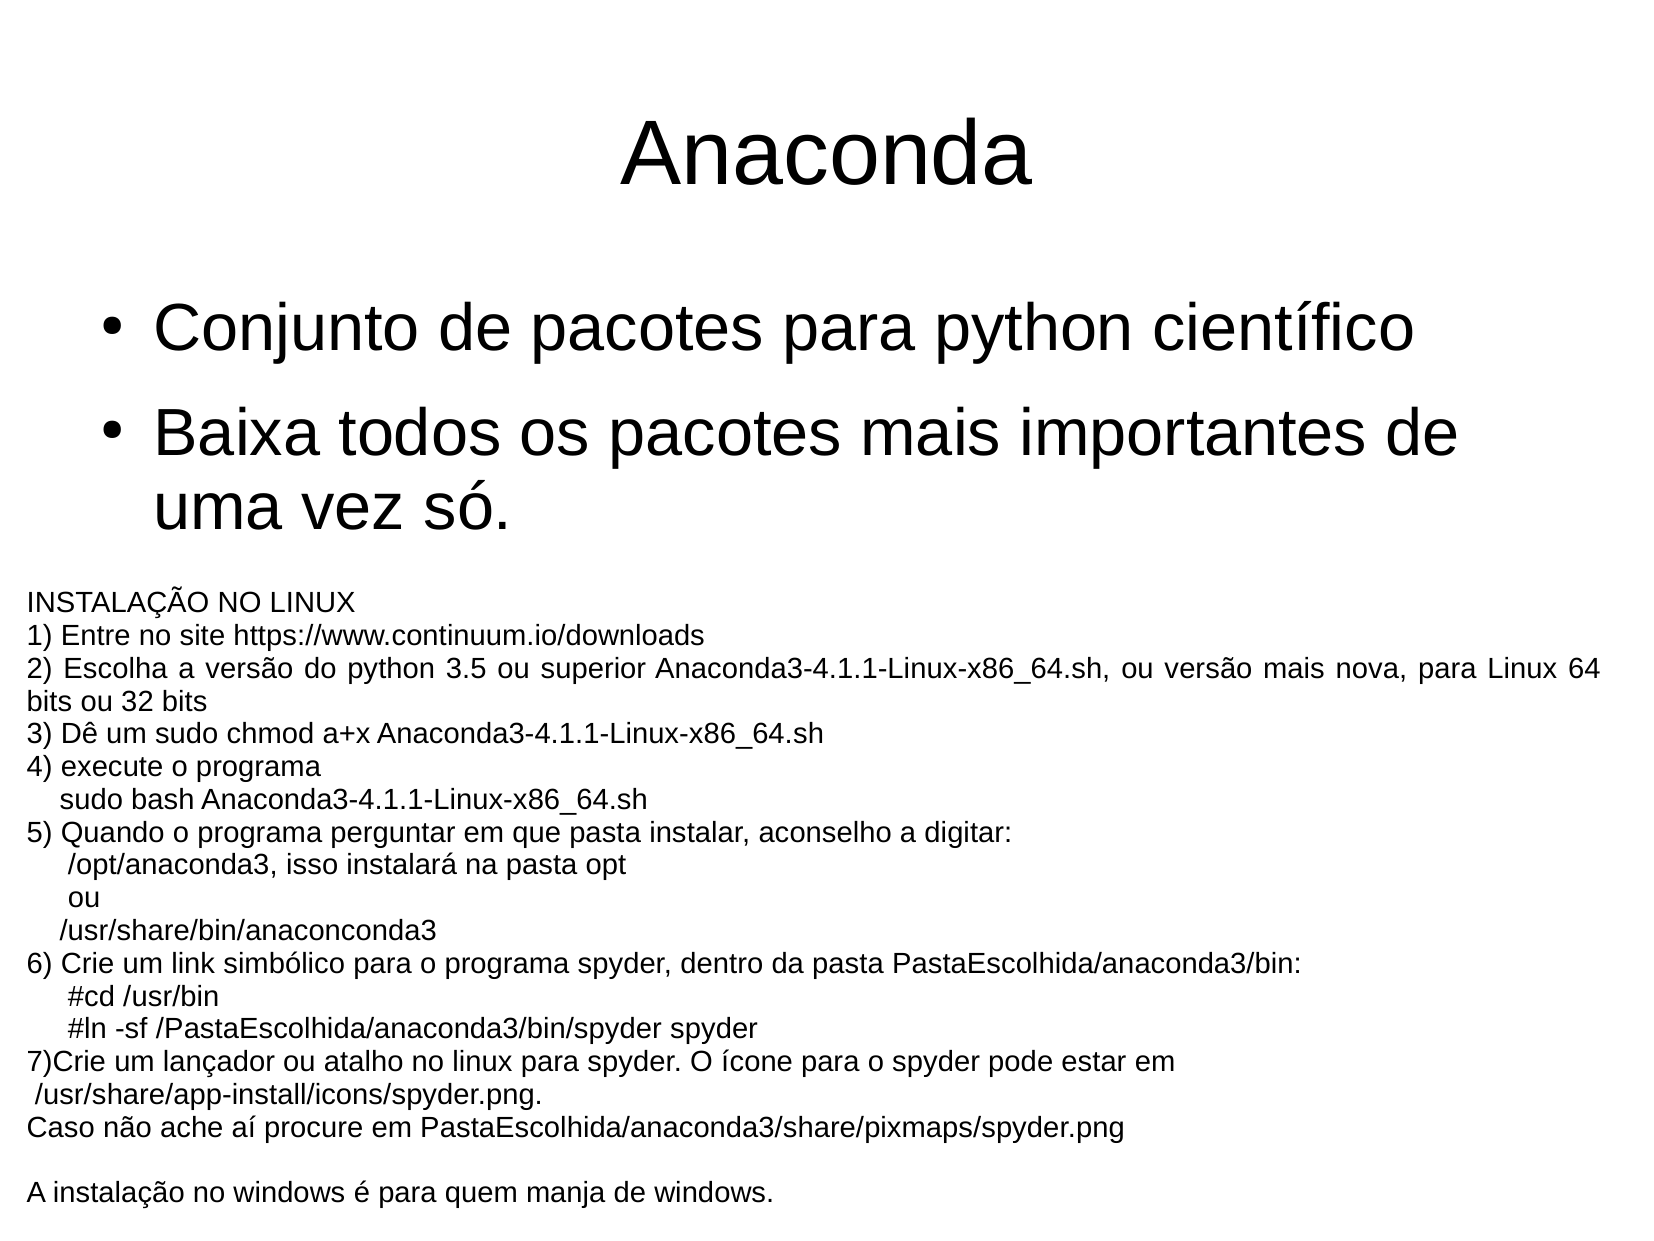

# Anaconda
Conjunto de pacotes para python científico
Baixa todos os pacotes mais importantes de uma vez só.
INSTALAÇÃO NO LINUX
1) Entre no site https://www.continuum.io/downloads
2) Escolha a versão do python 3.5 ou superior Anaconda3-4.1.1-Linux-x86_64.sh, ou versão mais nova, para Linux 64 bits ou 32 bits
3) Dê um sudo chmod a+x Anaconda3-4.1.1-Linux-x86_64.sh
4) execute o programa
 sudo bash Anaconda3-4.1.1-Linux-x86_64.sh
5) Quando o programa perguntar em que pasta instalar, aconselho a digitar:
 /opt/anaconda3, isso instalará na pasta opt
 ou
 /usr/share/bin/anaconconda3
6) Crie um link simbólico para o programa spyder, dentro da pasta PastaEscolhida/anaconda3/bin:
 #cd /usr/bin
 #ln -sf /PastaEscolhida/anaconda3/bin/spyder spyder
7)Crie um lançador ou atalho no linux para spyder. O ícone para o spyder pode estar em
 /usr/share/app-install/icons/spyder.png.
Caso não ache aí procure em PastaEscolhida/anaconda3/share/pixmaps/spyder.png
A instalação no windows é para quem manja de windows.